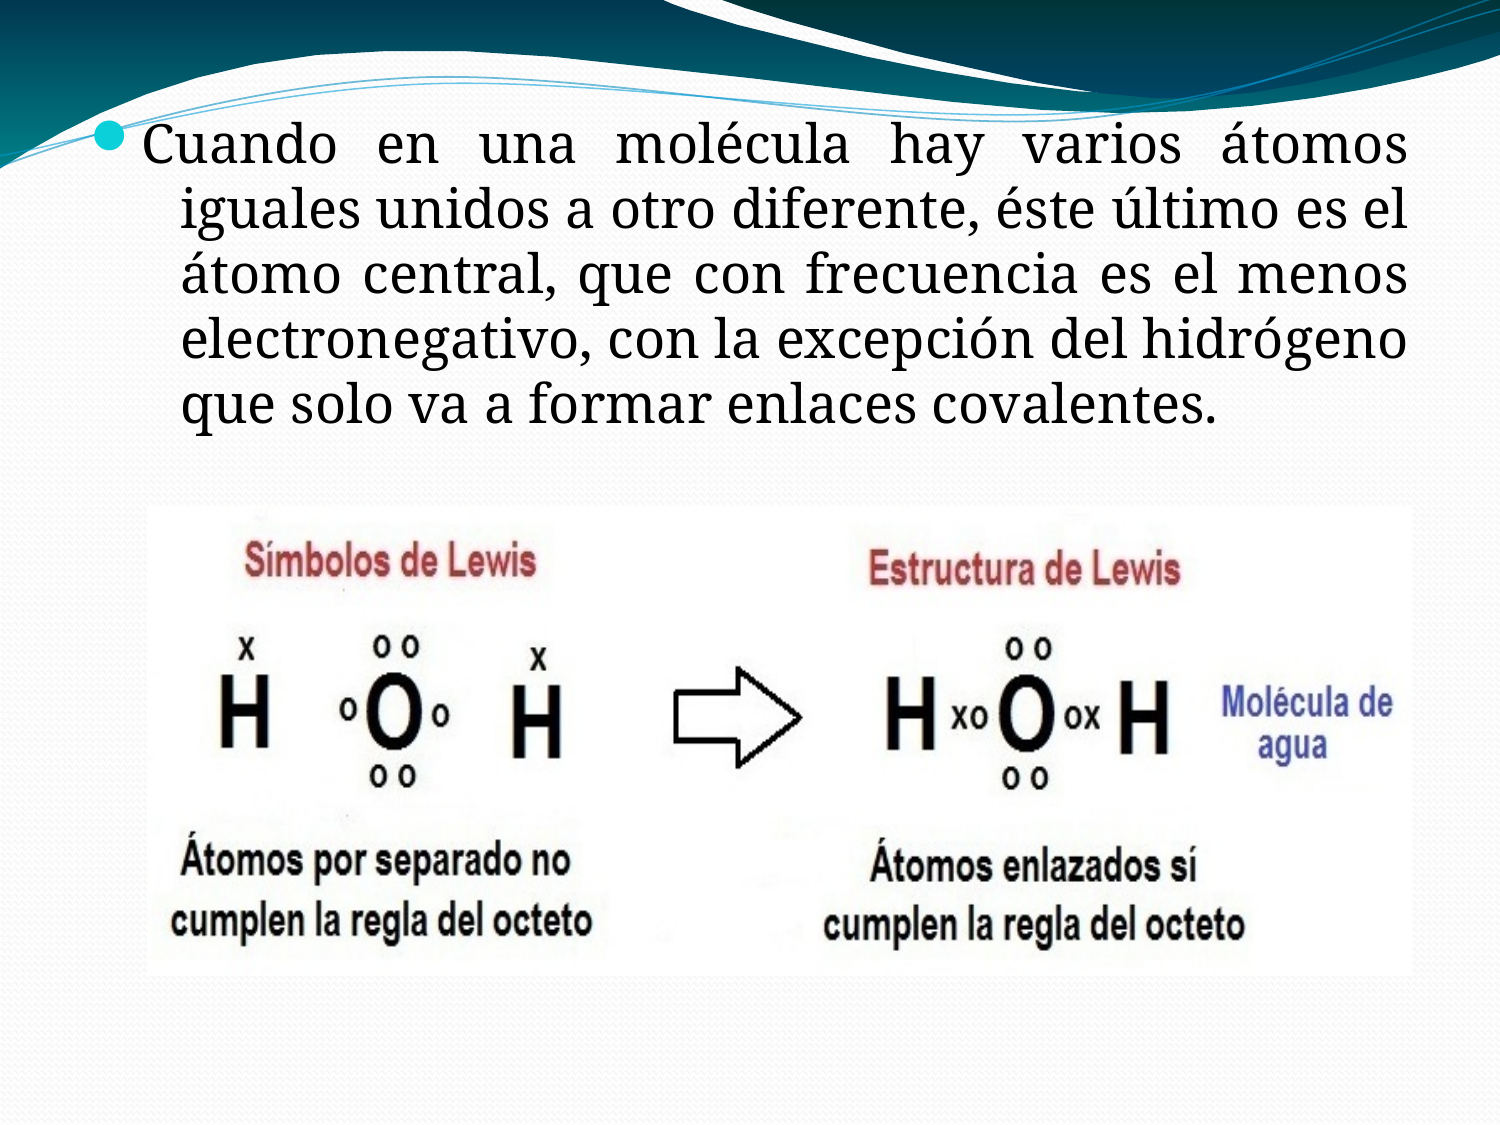

# Cuando en una molécula hay varios átomos iguales unidos a otro diferente, éste último es el átomo central, que con frecuencia es el menos electronegativo, con la excepción del hidrógeno que solo va a formar enlaces covalentes.